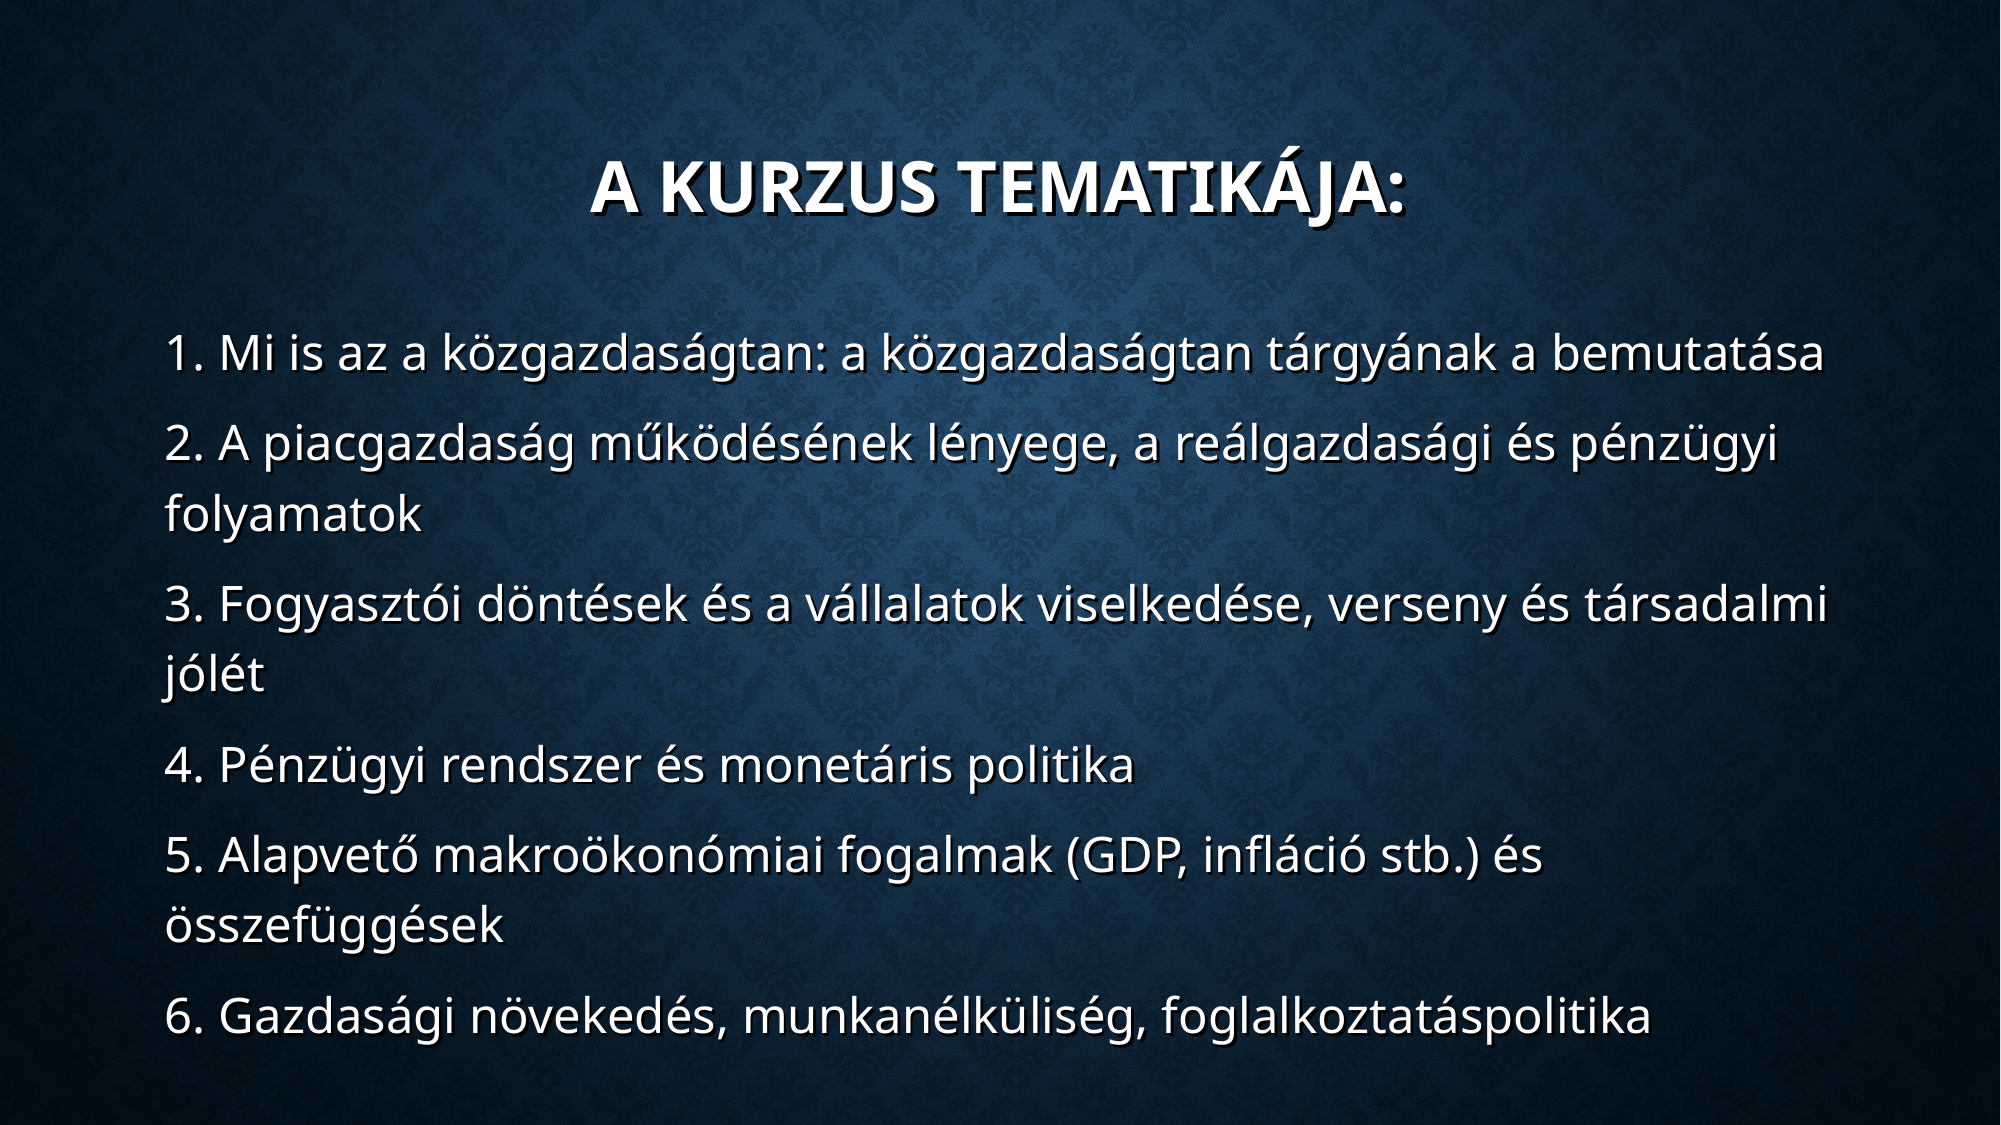

# A kurzus tematikája:
1. Mi is az a közgazdaságtan: a közgazdaságtan tárgyának a bemutatása
2. A piacgazdaság működésének lényege, a reálgazdasági és pénzügyi folyamatok
3. Fogyasztói döntések és a vállalatok viselkedése, verseny és társadalmi jólét
4. Pénzügyi rendszer és monetáris politika
5. Alapvető makroökonómiai fogalmak (GDP, infláció stb.) és összefüggések
6. Gazdasági növekedés, munkanélküliség, foglalkoztatáspolitika